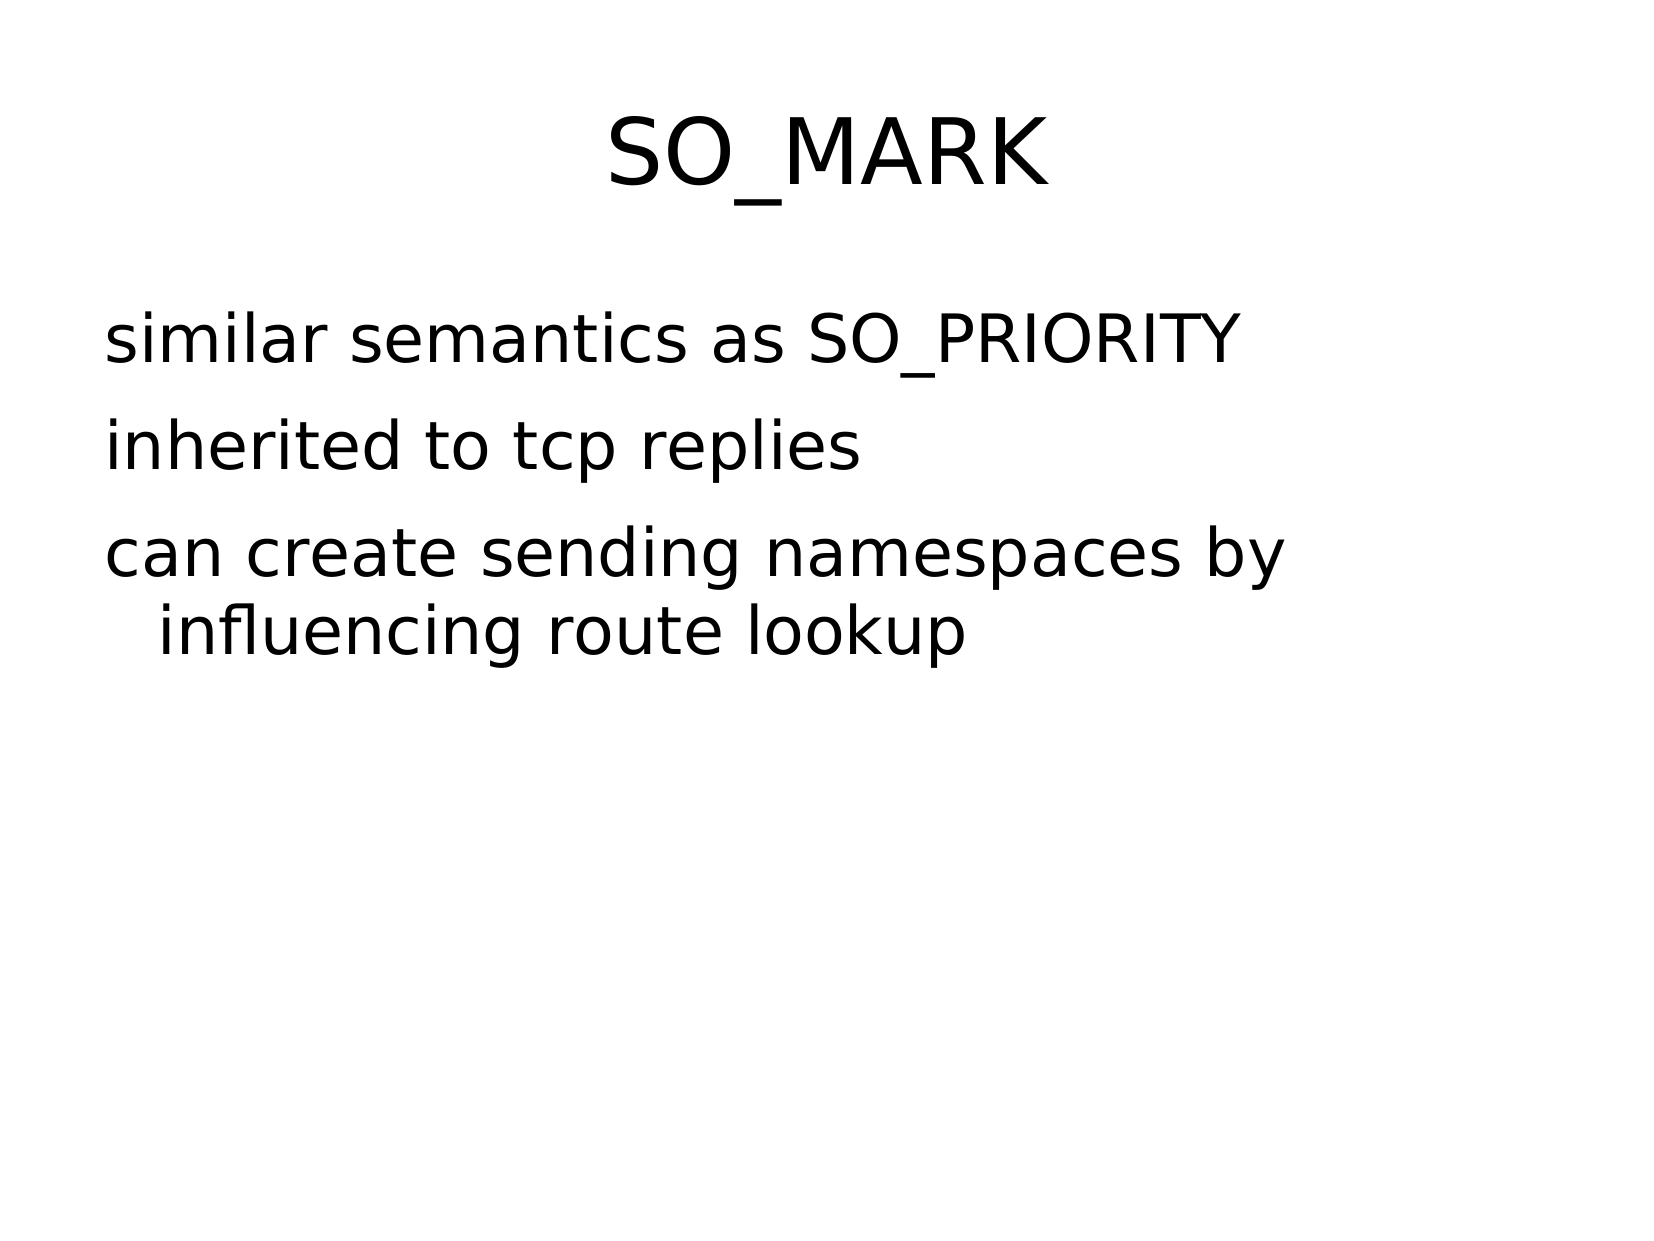

# SO_MARK
similar semantics as SO_PRIORITY
inherited to tcp replies
can create sending namespaces by influencing route lookup